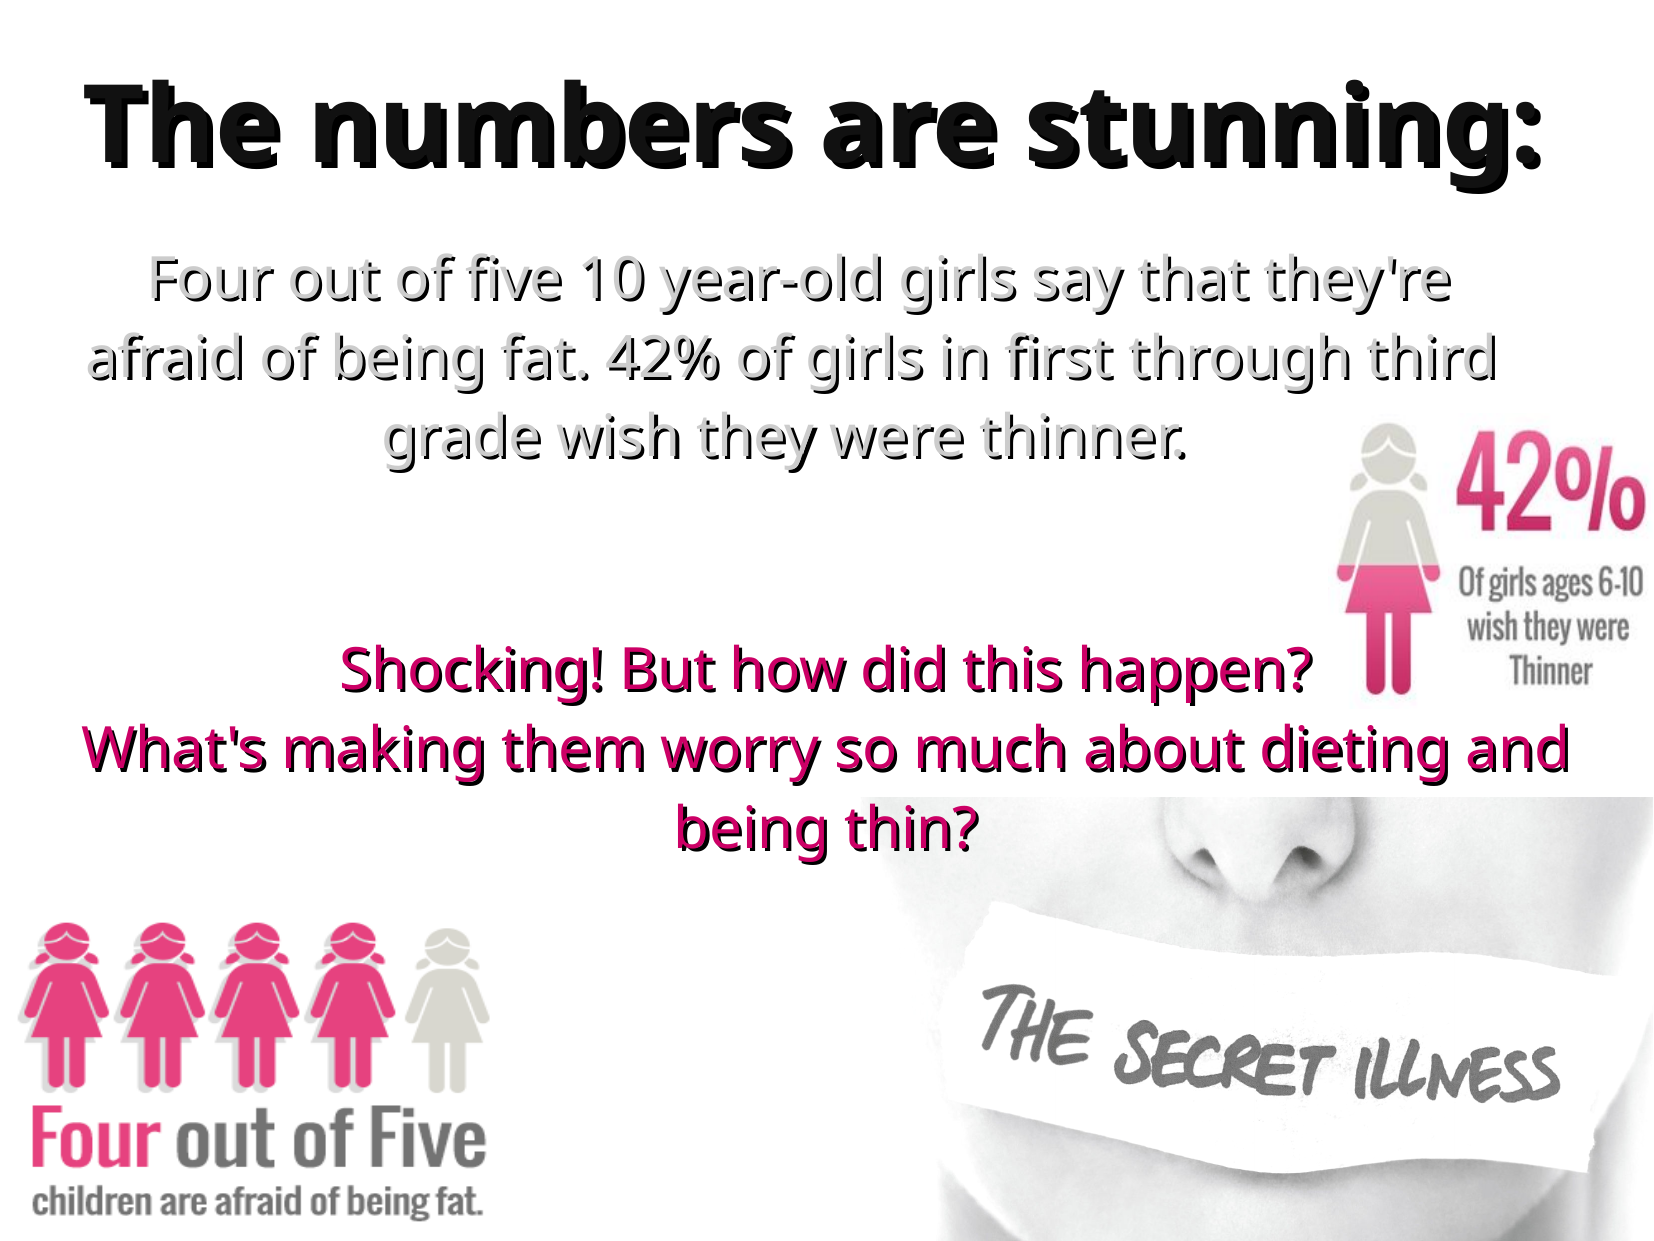

# The numbers are stunning:
 Four out of five 10 year-old girls say that they're afraid of being fat. 42% of girls in first through third grade wish they were thinner.
Shocking! But how did this happen?
What's making them worry so much about dieting and being thin?